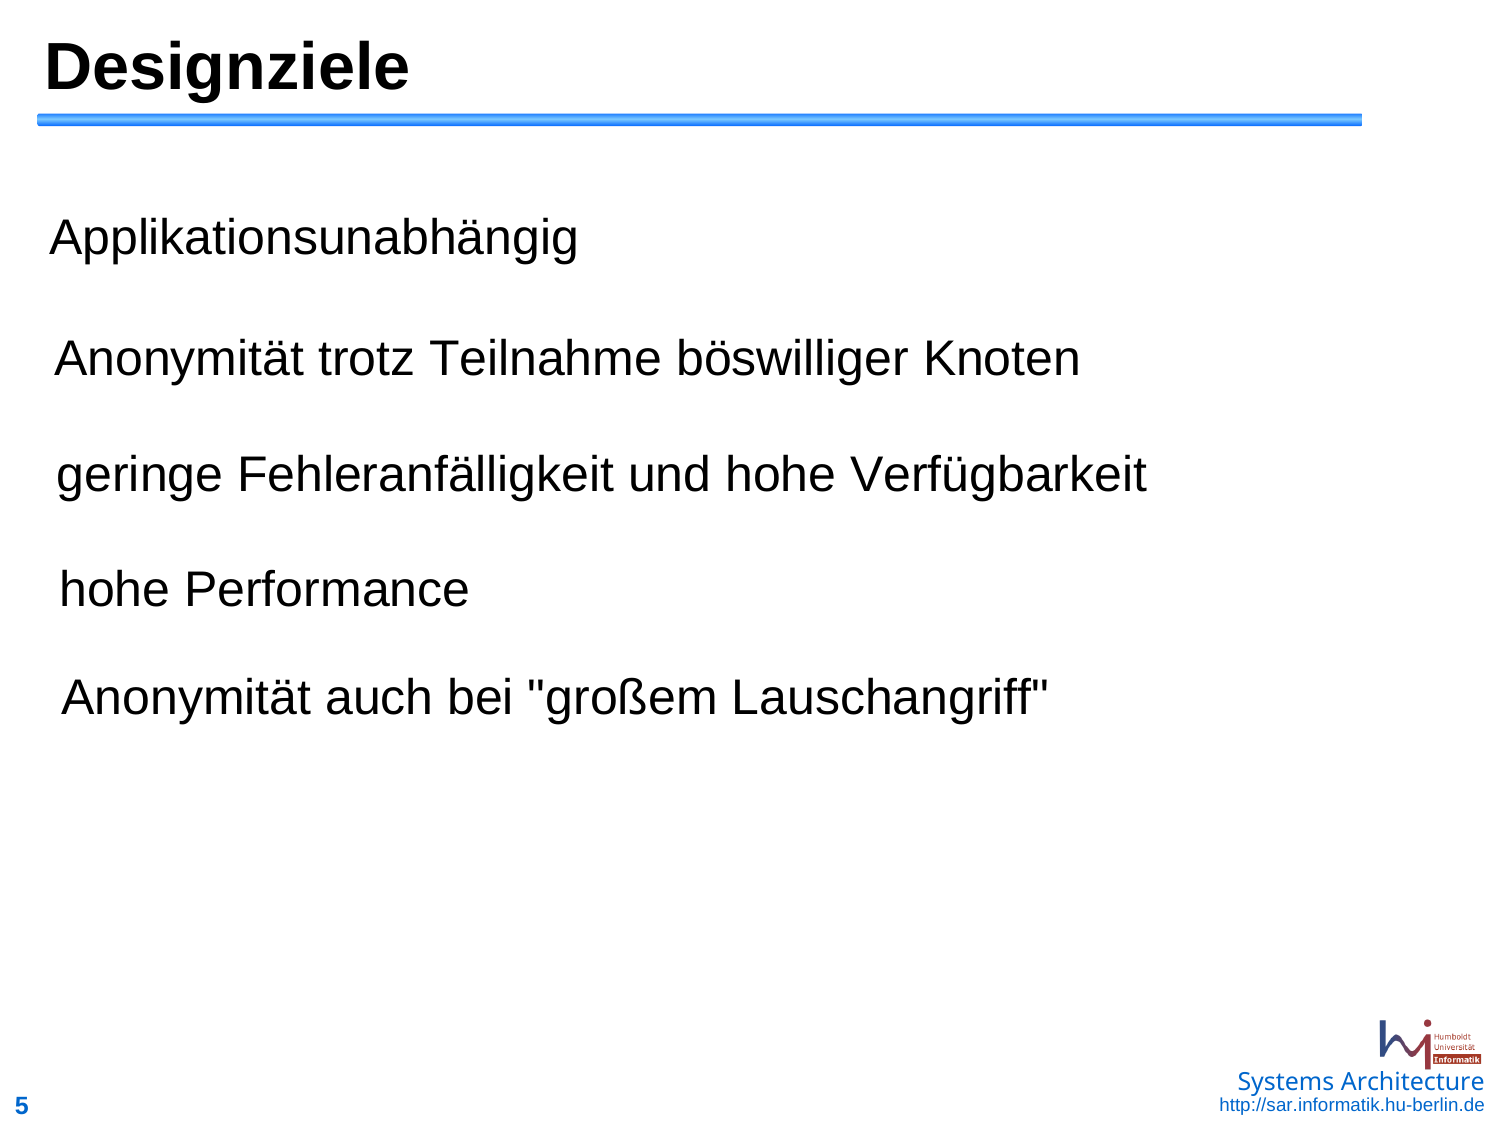

# Designziele
Applikationsunabhängig
Anonymität trotz Teilnahme böswilliger Knoten
geringe Fehleranfälligkeit und hohe Verfügbarkeit
hohe Performance
Anonymität auch bei "großem Lauschangriff"